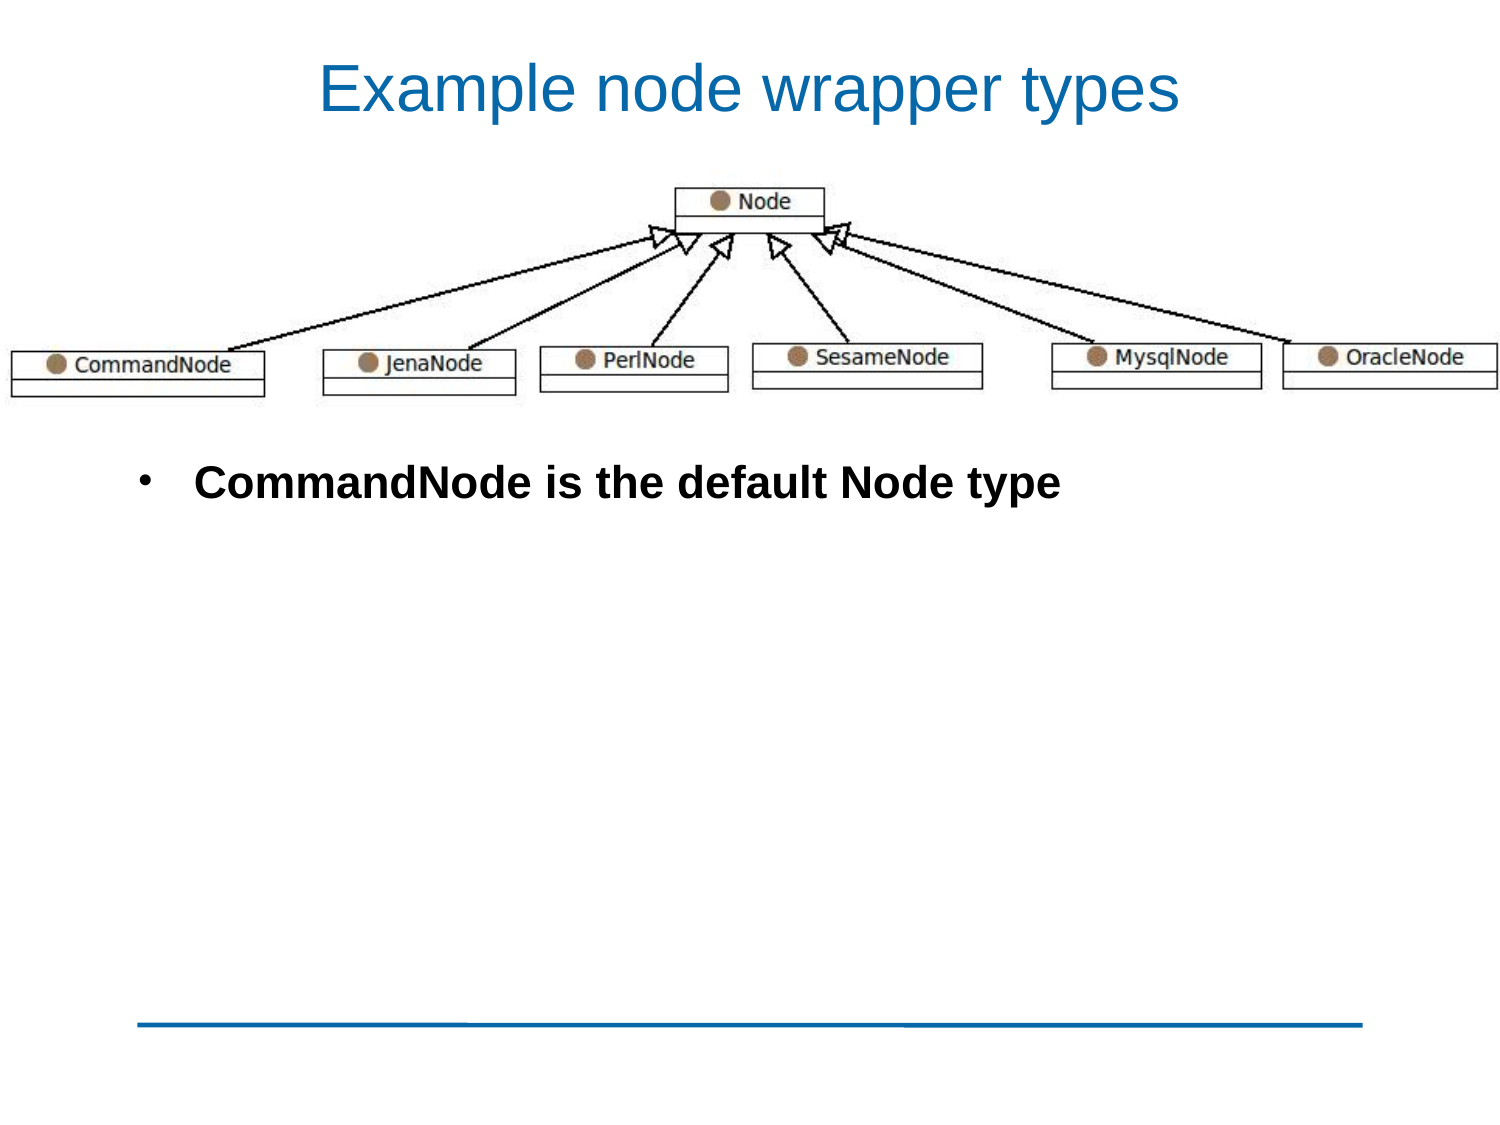

# Example node wrapper types
CommandNode is the default Node type